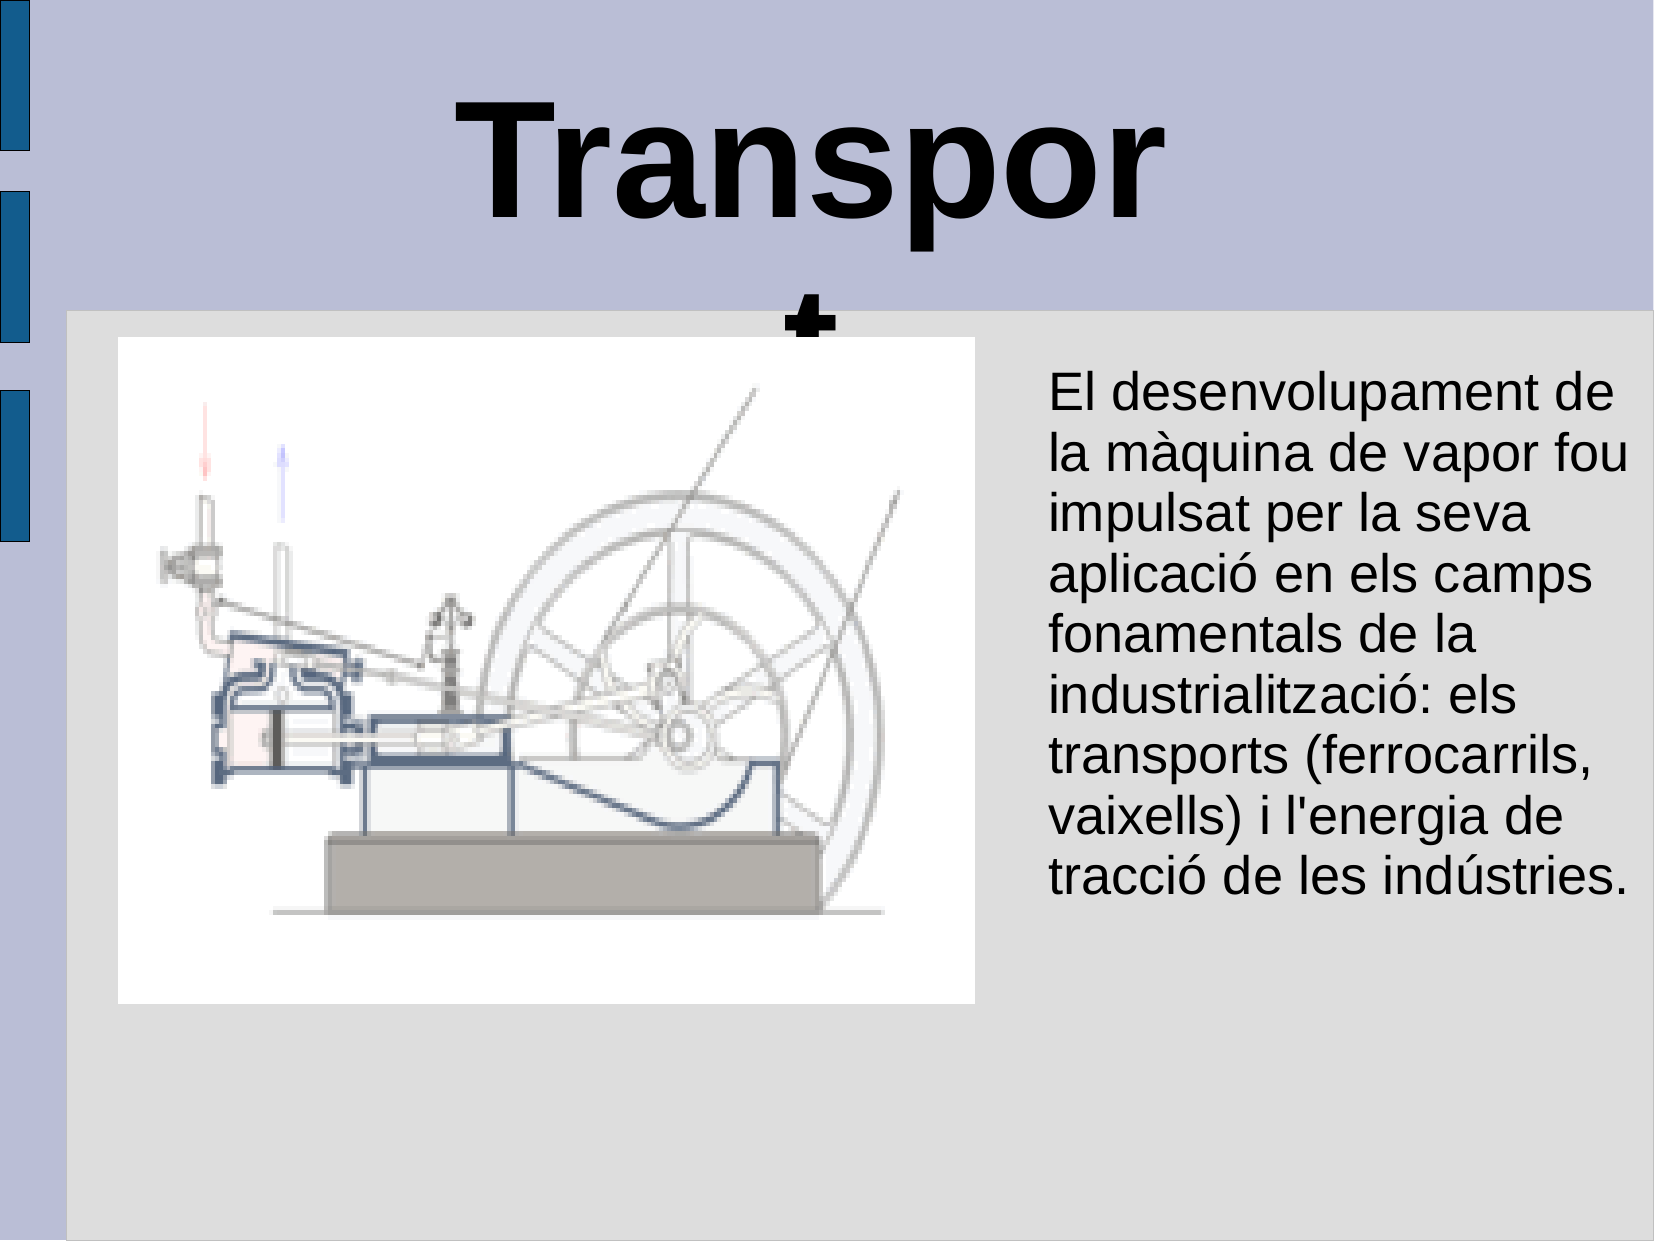

Transport
El desenvolupament de la màquina de vapor fou impulsat per la seva aplicació en els camps fonamentals de la industrialització: els transports (ferrocarrils, vaixells) i l'energia de tracció de les indústries.